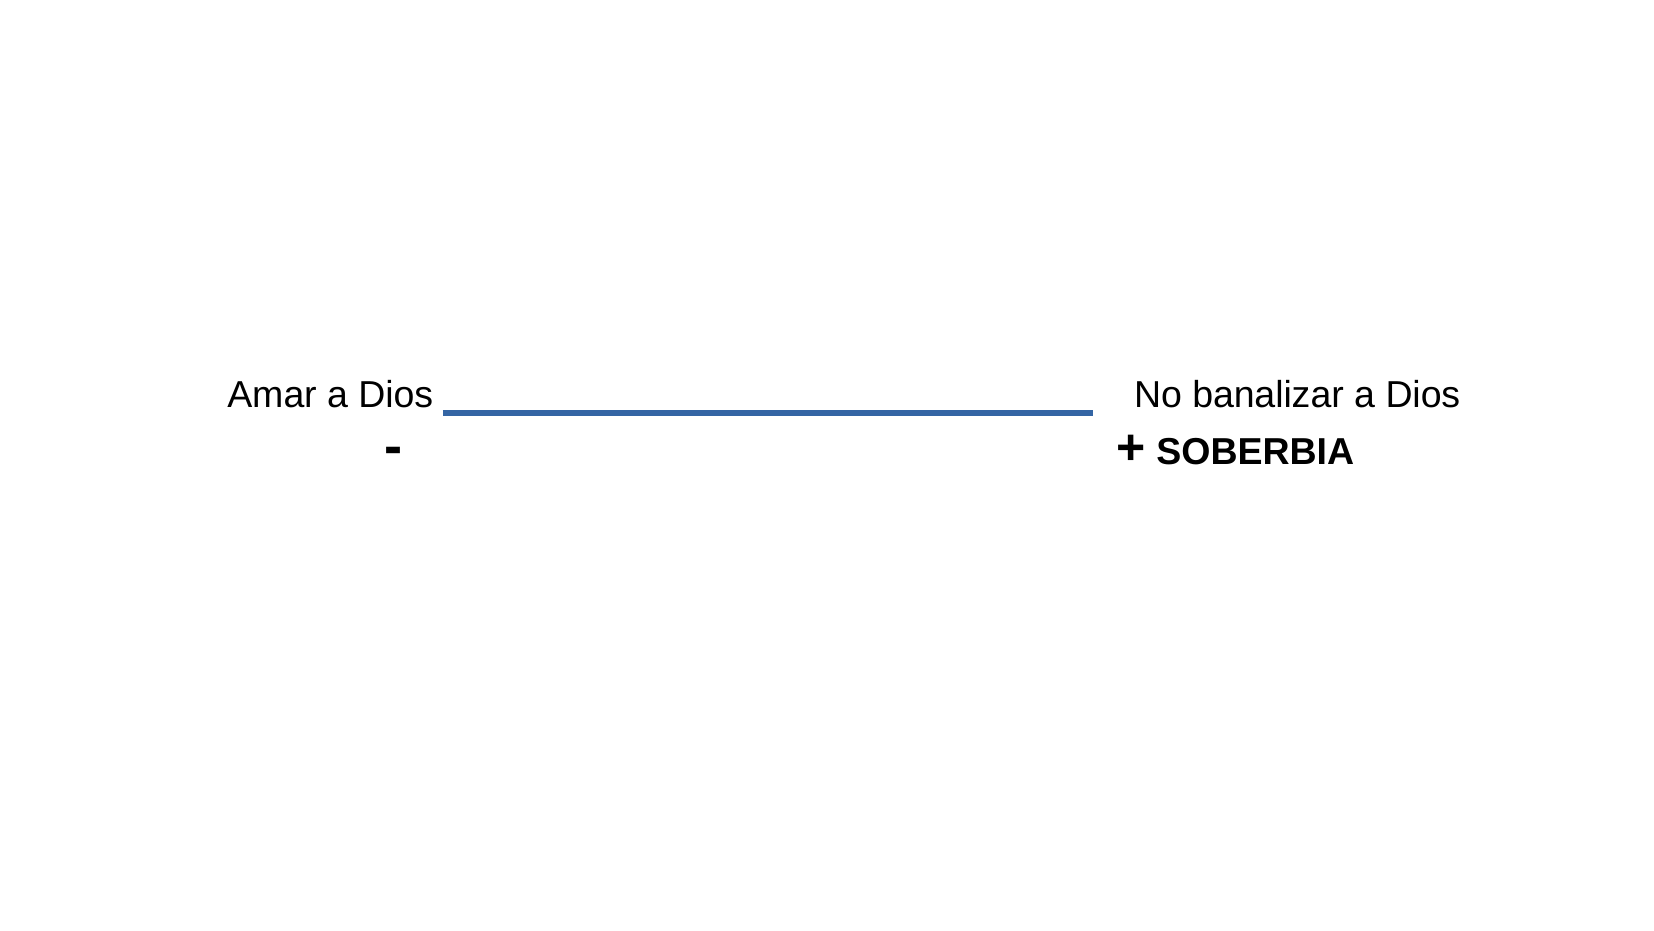

Amar a Dios No banalizar a Dios - + SOBERBIA